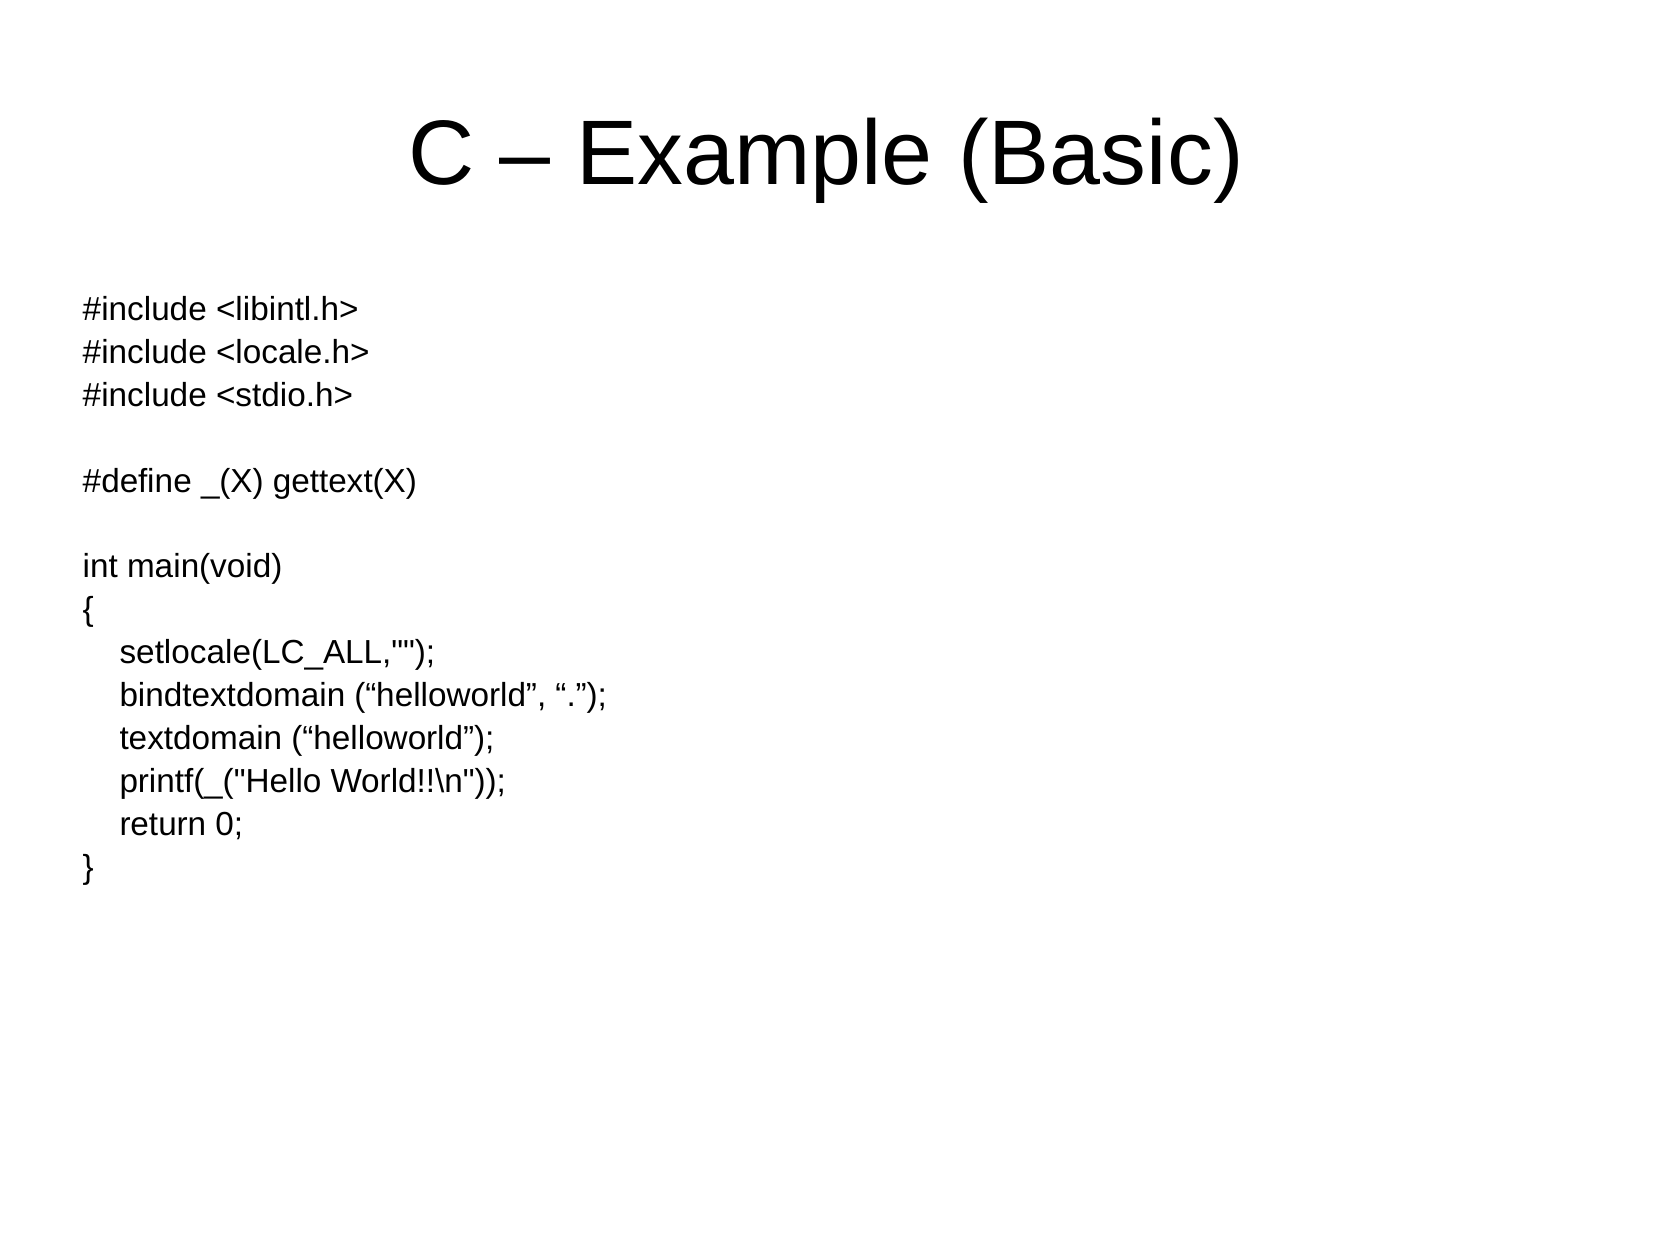

# C – Example (Basic)
#include <libintl.h>
#include <locale.h>
#include <stdio.h>
#define _(X) gettext(X)
int main(void)
{
 setlocale(LC_ALL,"");
 bindtextdomain (“helloworld”, “.”);
 textdomain (“helloworld”);
 printf(_("Hello World!!\n"));
 return 0;
}